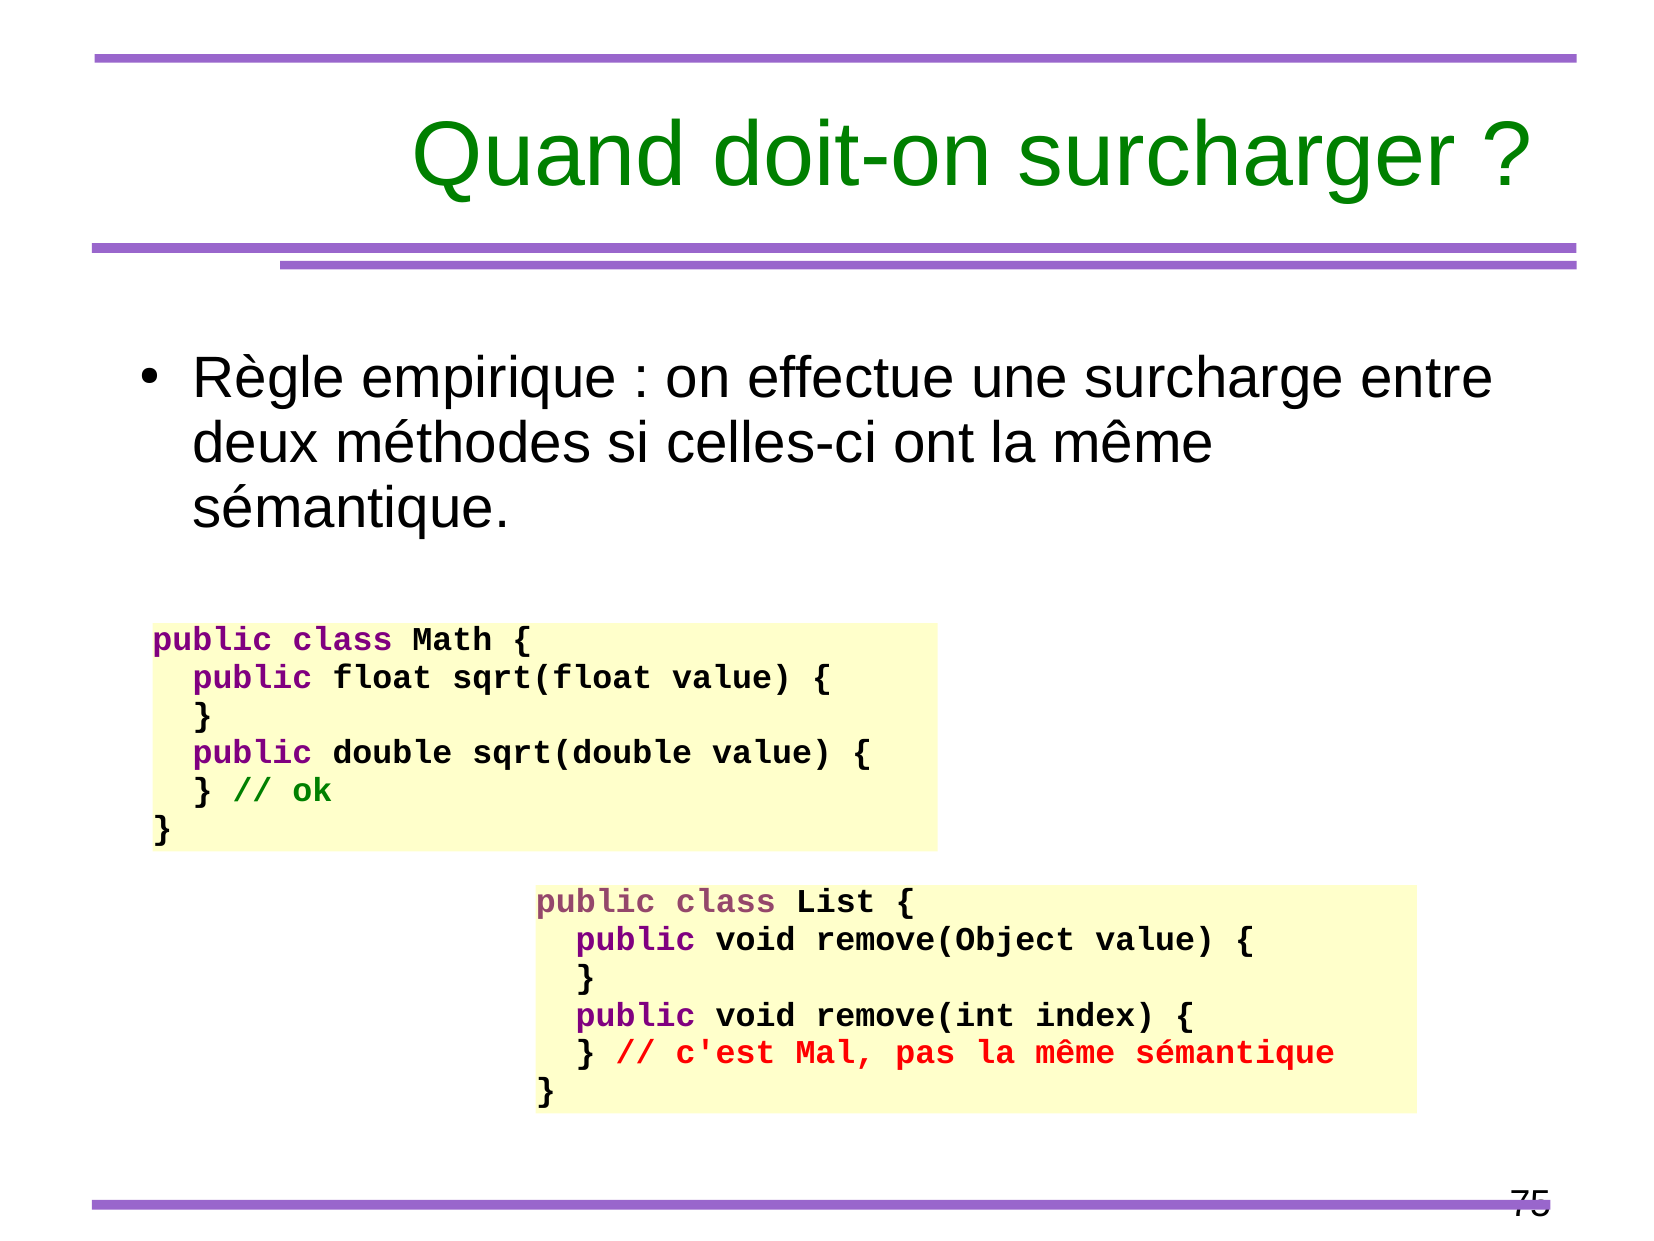

# Quand doit-on surcharger ?
Règle empirique : on effectue une surcharge entre deux méthodes si celles-ci ont la même sémantique.
public class Math {
 public float sqrt(float value) {
 }
 public double sqrt(double value) {
 } // ok
}
public class List {
 public void remove(Object value) {
 }
 public void remove(int index) {
 } // c'est Mal, pas la même sémantique
}